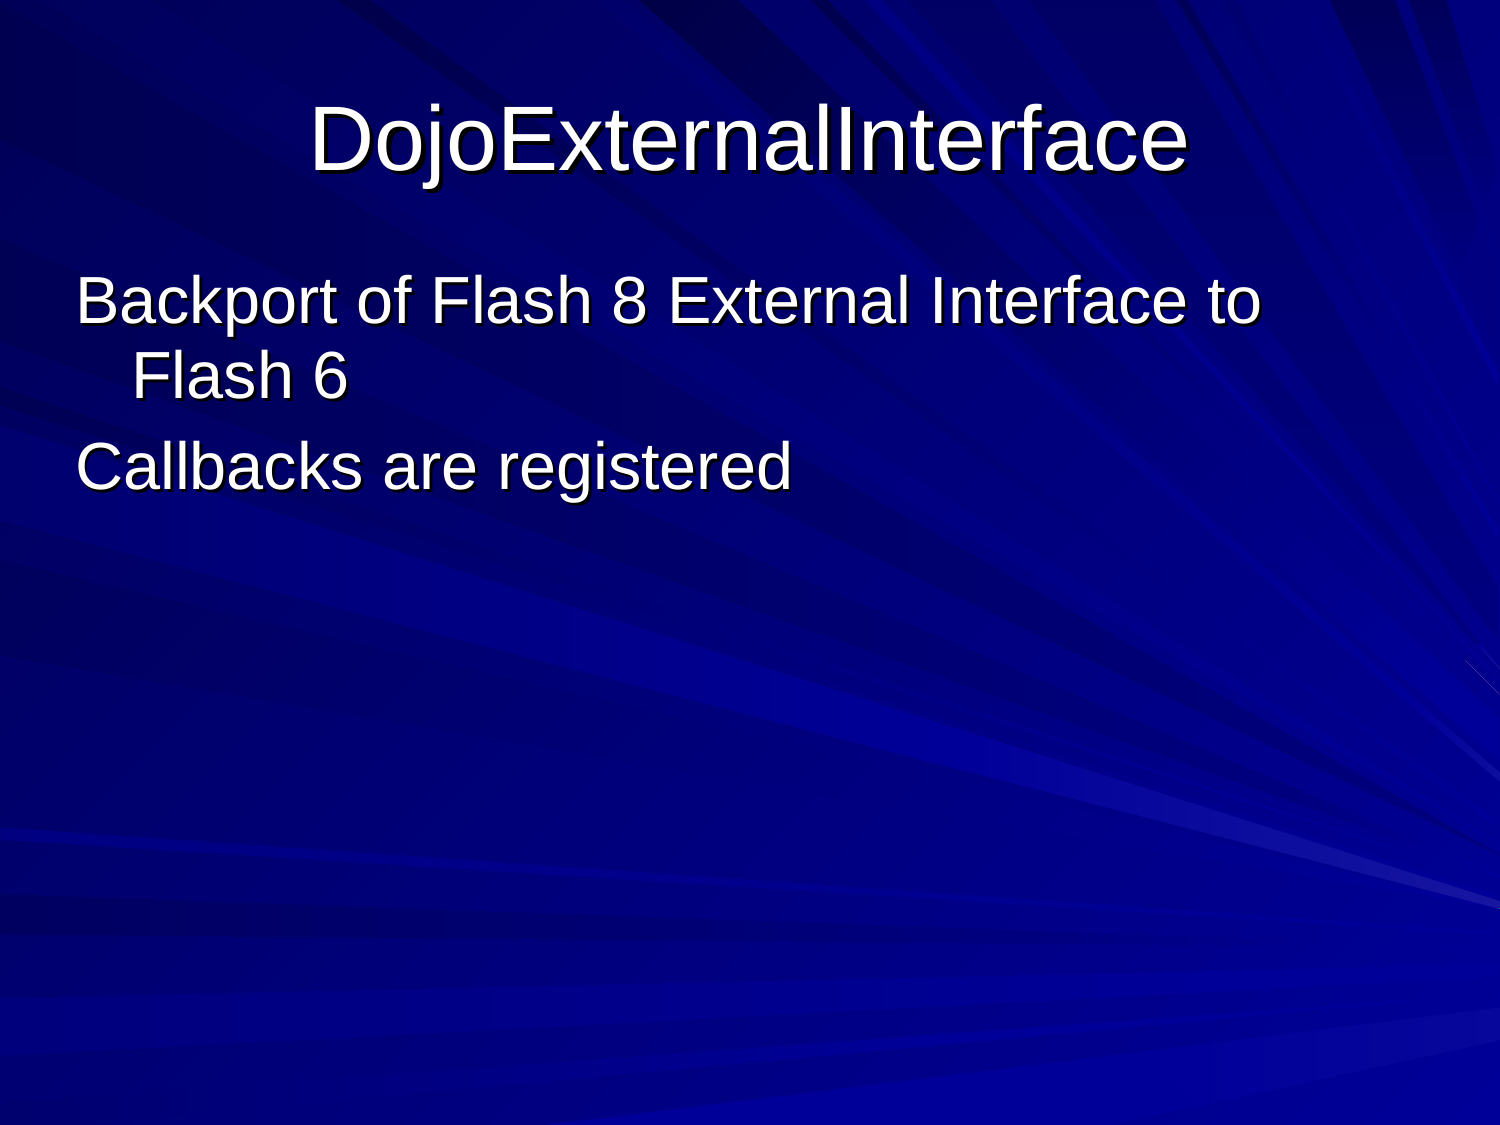

# DojoExternalInterface
Backport of Flash 8 External Interface to Flash 6
Callbacks are registered